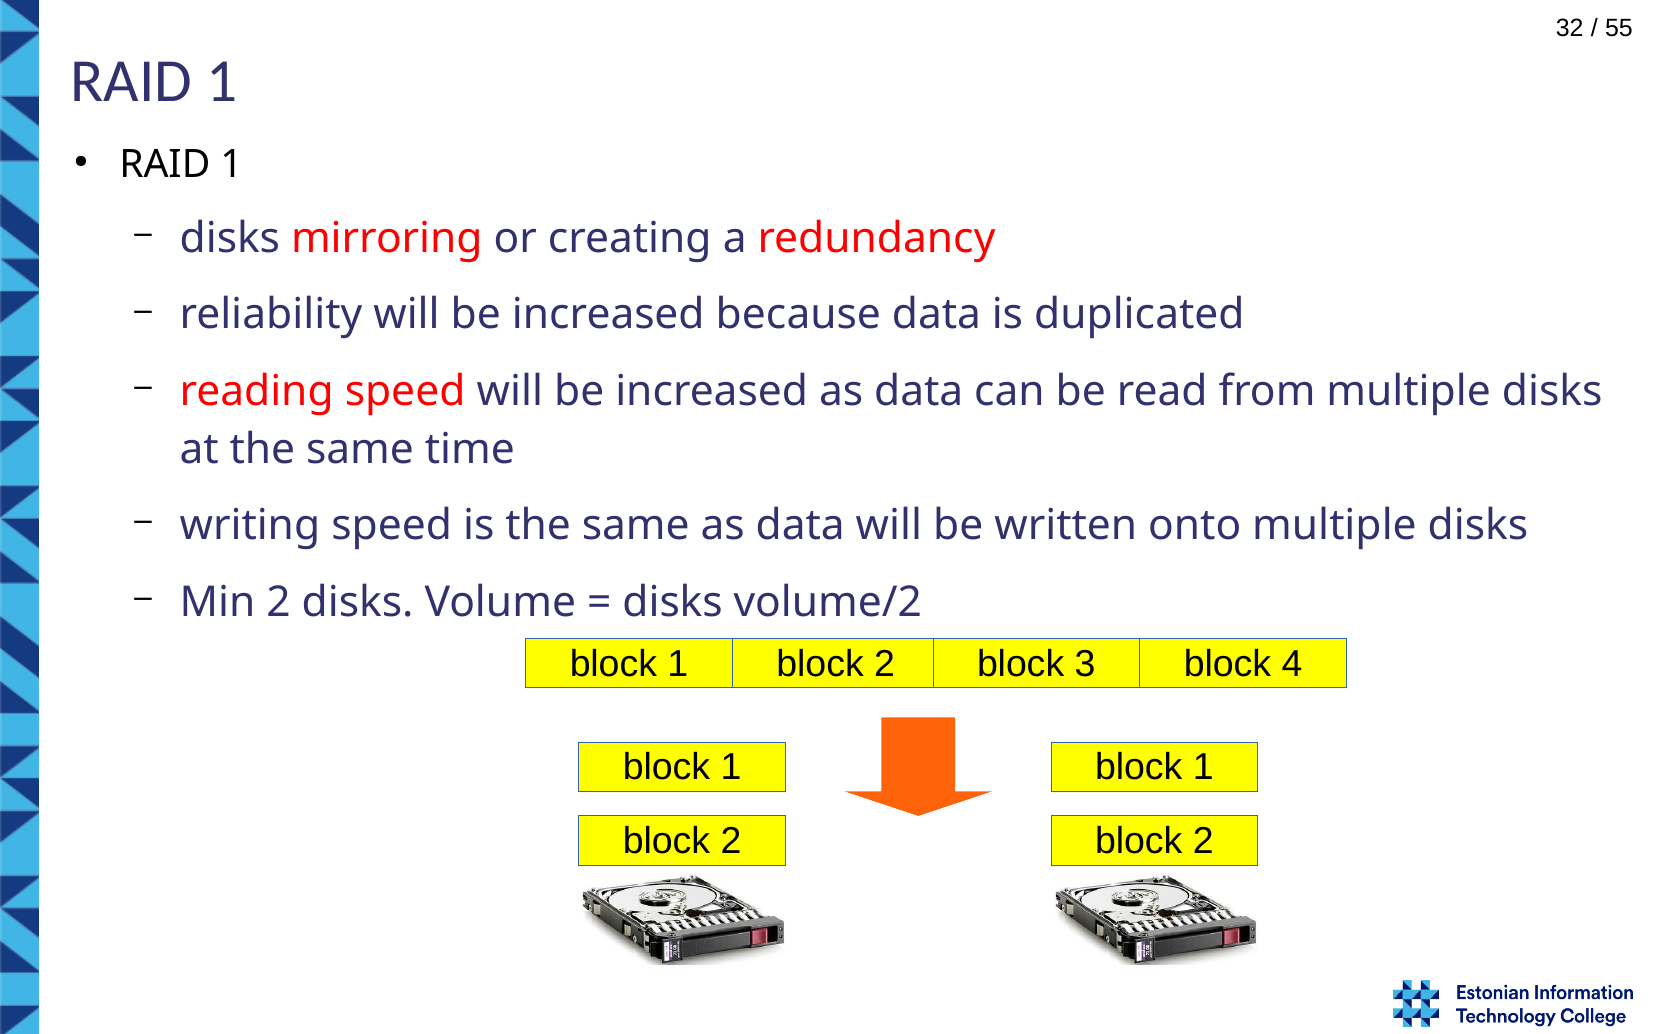

# RAID 1
RAID 1
disks mirroring or creating a redundancy
reliability will be increased because data is duplicated
reading speed will be increased as data can be read from multiple disks at the same time
writing speed is the same as data will be written onto multiple disks
Min 2 disks. Volume = disks volume/2
block 1
block 2
block 3
block 4
block 1
block 1
block 2
block 2